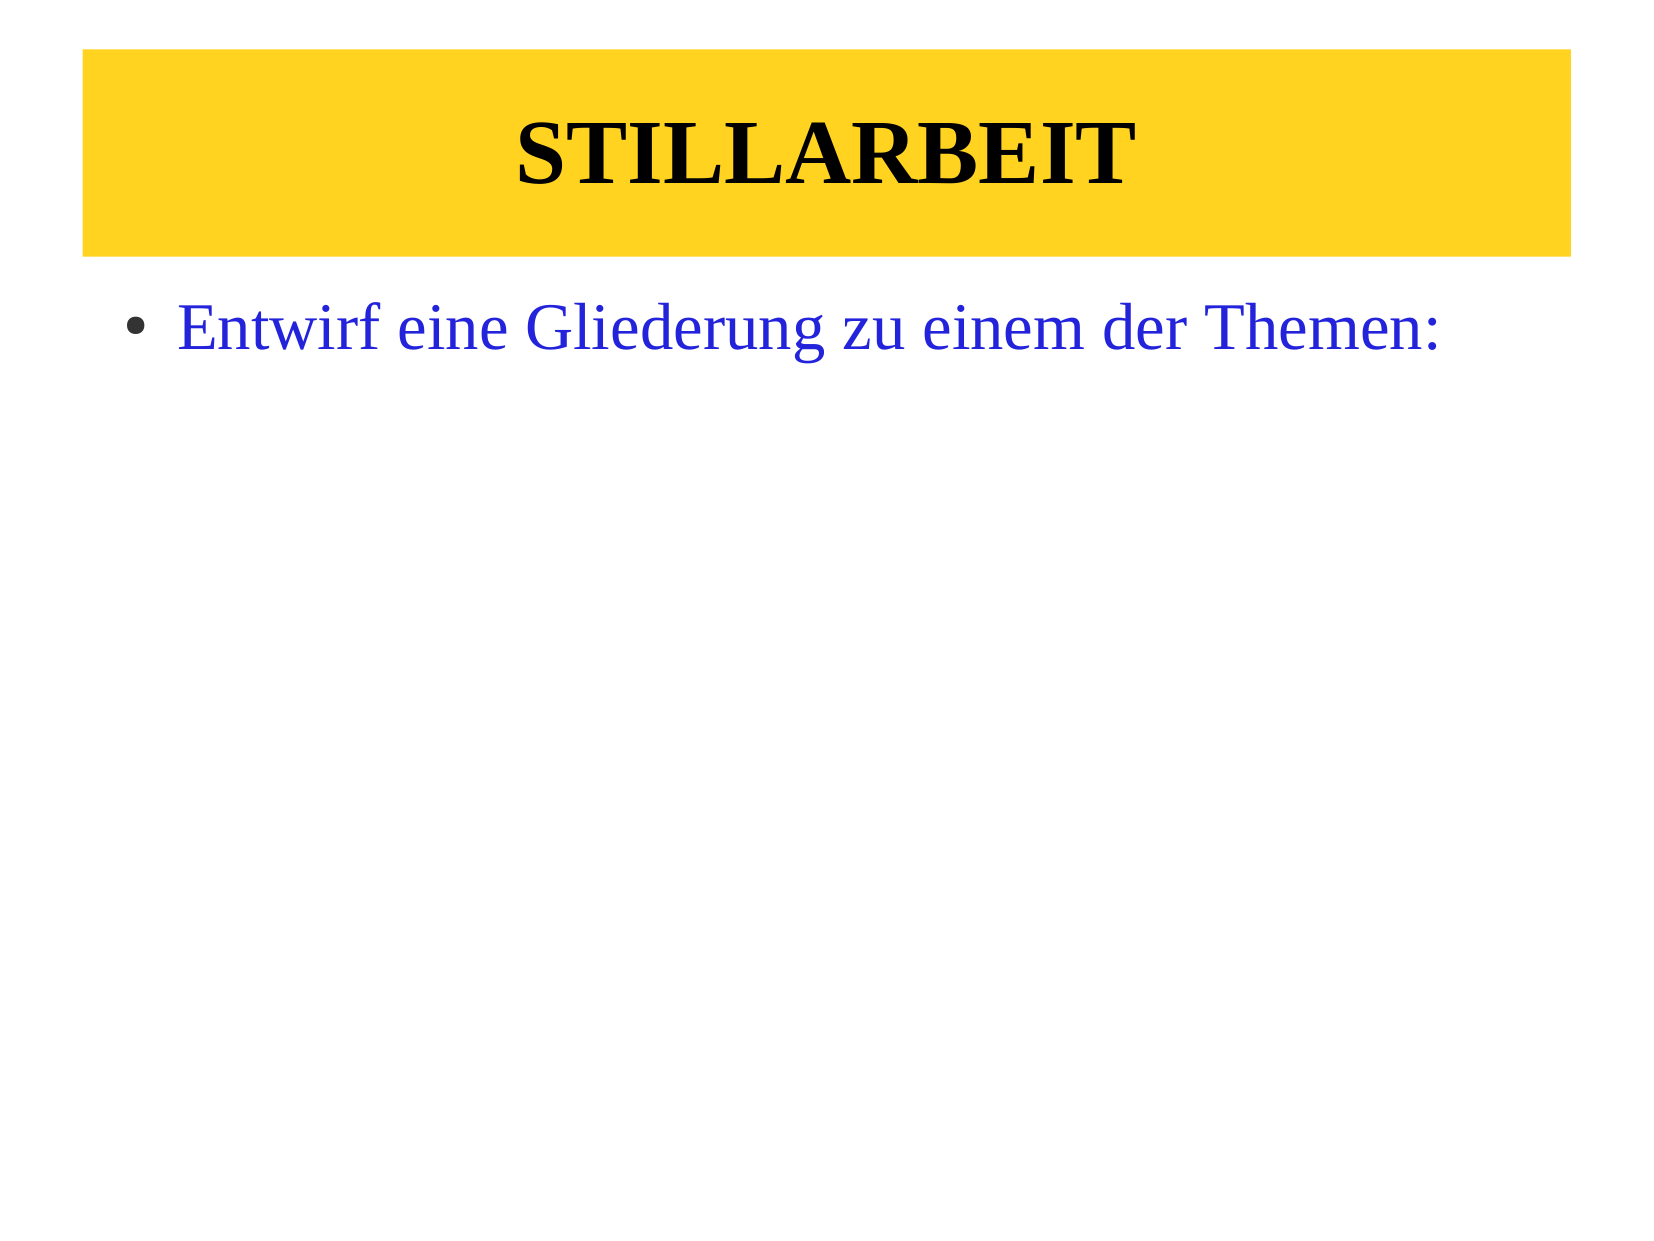

# STILLARBEIT
Entwirf eine Gliederung zu einem der Themen: